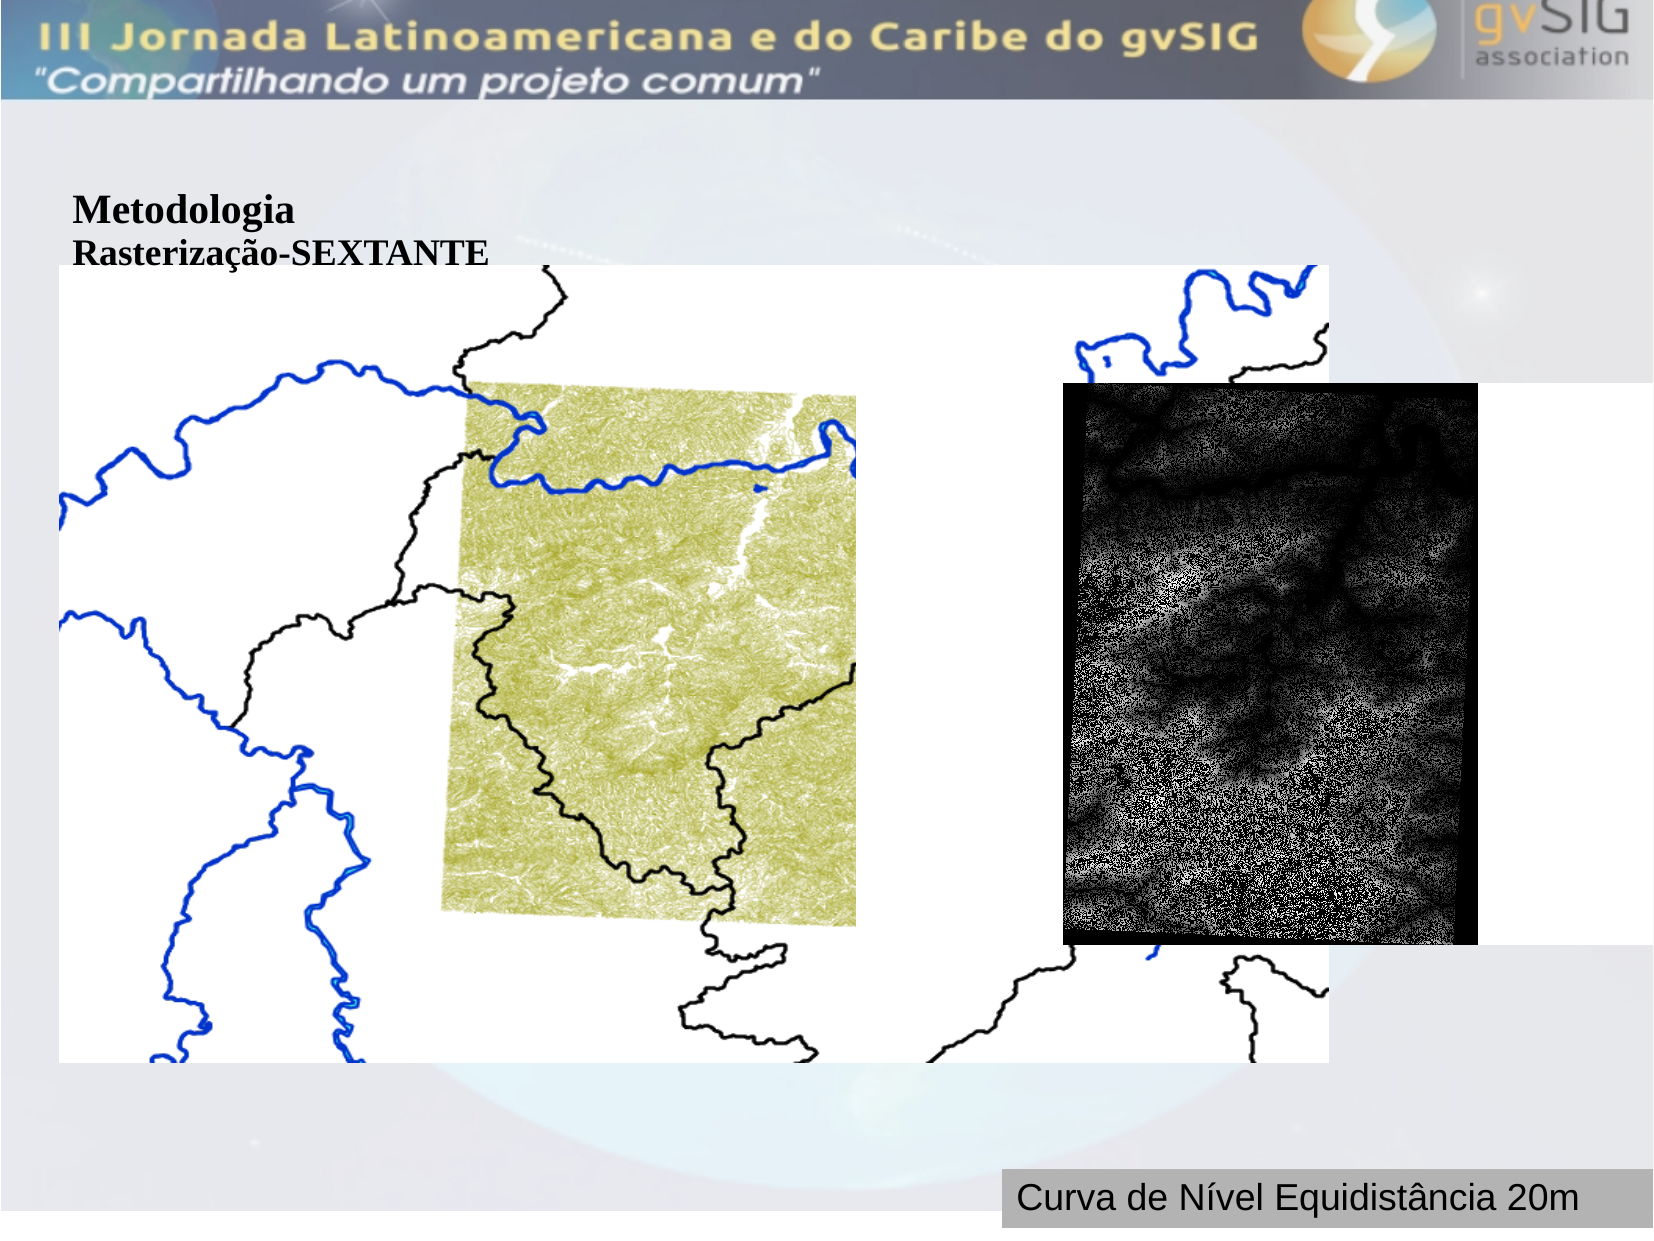

| Metodologia Rasterização-SEXTANTE |
| --- |
| Curva de Nível Equidistância 20m |
| --- |